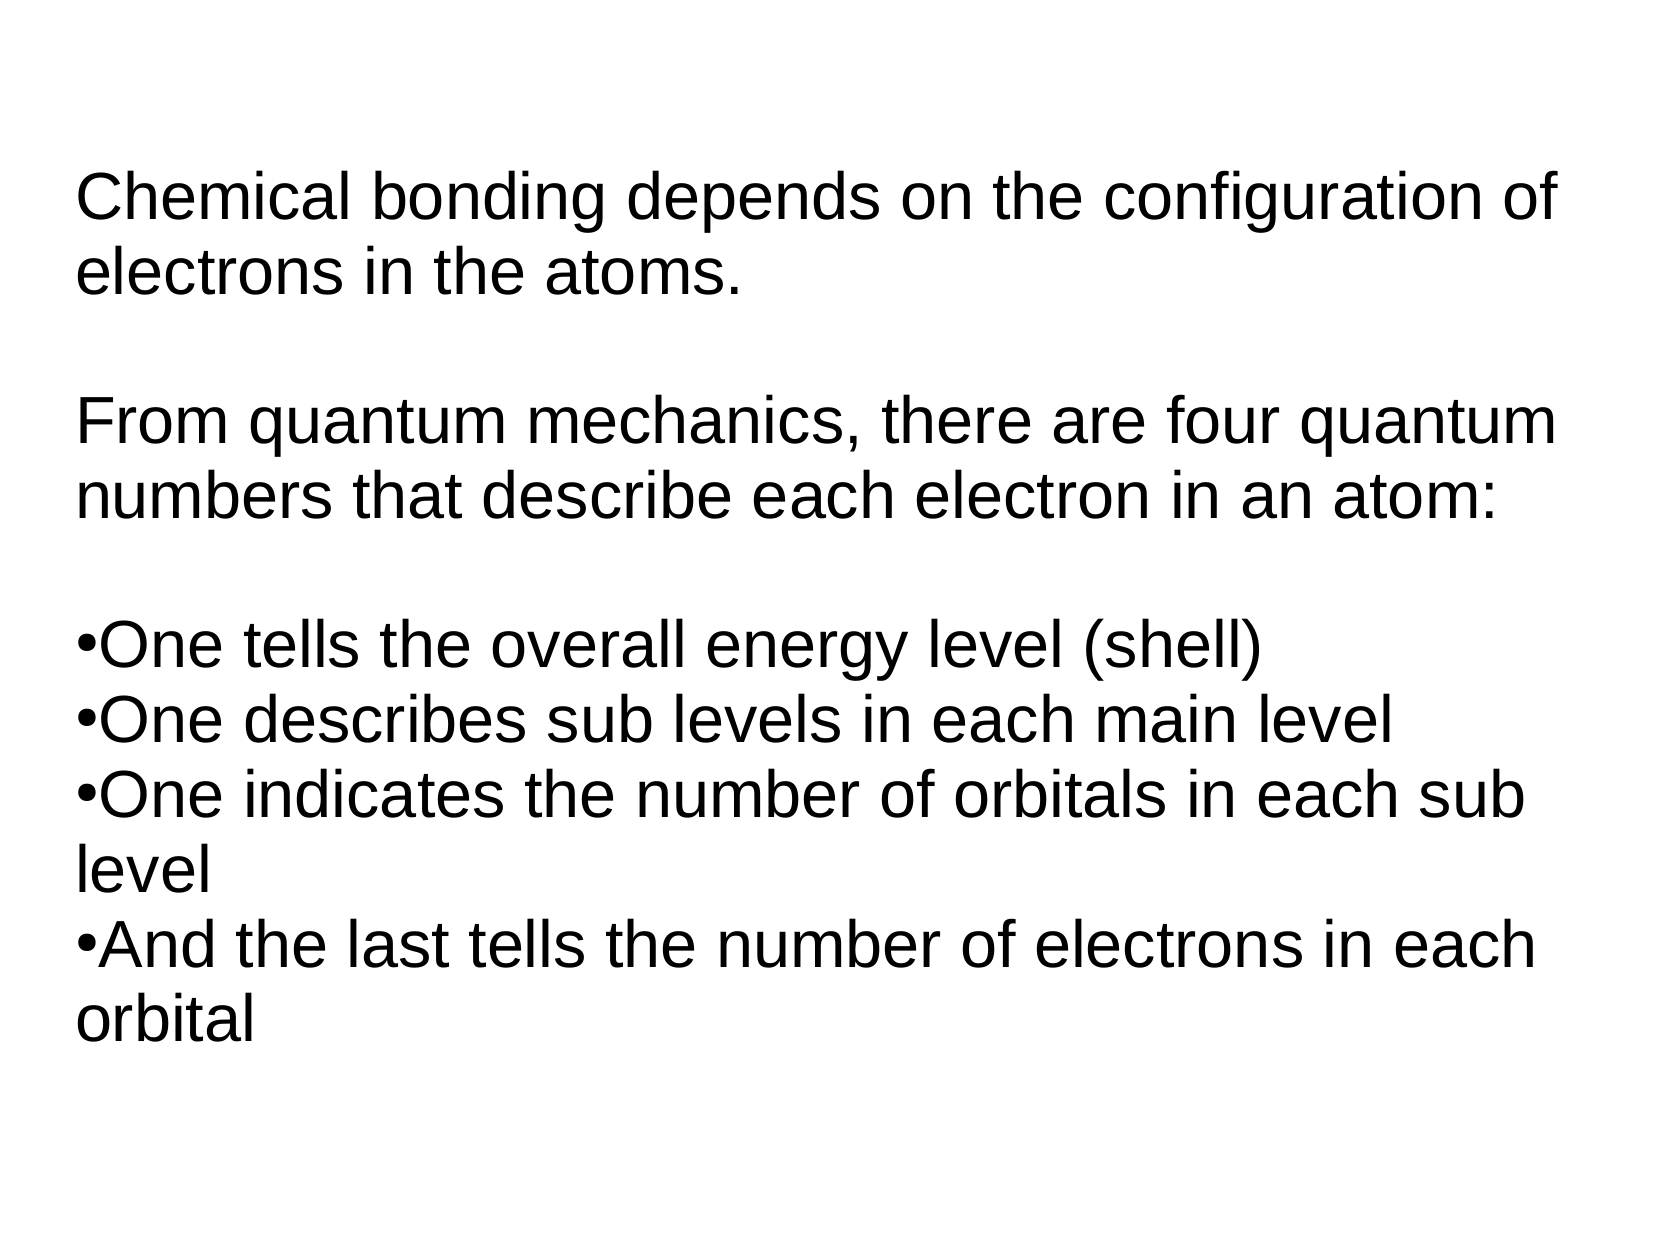

# Chemical bonding depends on the configuration of electrons in the atoms.
From quantum mechanics, there are four quantum numbers that describe each electron in an atom:
One tells the overall energy level (shell)
One describes sub levels in each main level
One indicates the number of orbitals in each sub level
And the last tells the number of electrons in each orbital